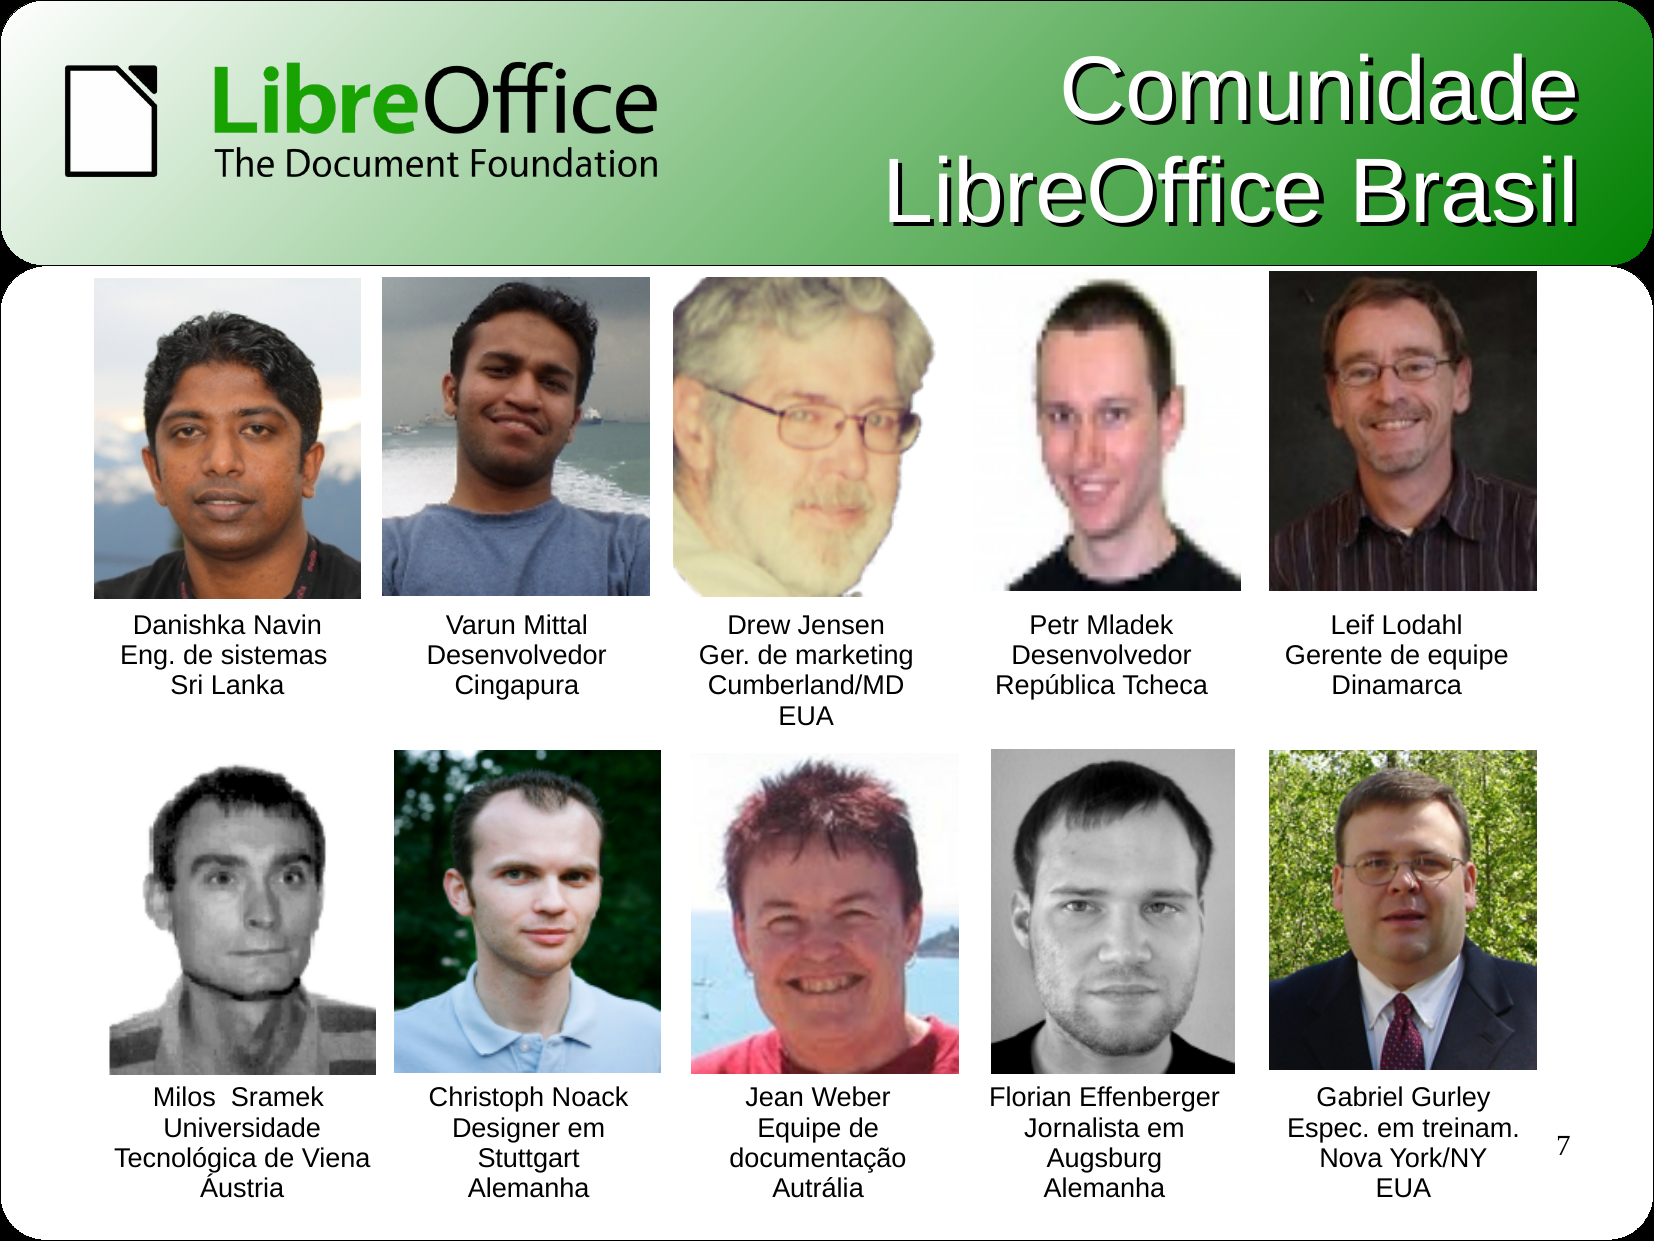

Comunidade LibreOffice Brasil
Danishka Navin
Eng. de sistemas
Sri Lanka
Varun Mittal
Desenvolvedor
Cingapura
Drew Jensen
Ger. de marketing
Cumberland/MD
EUA
Petr Mladek
Desenvolvedor
República Tcheca
Leif Lodahl
Gerente de equipe
Dinamarca
Milos Sramek
Universidade Tecnológica de Viena
Áustria
Christoph Noack
Designer em Stuttgart
Alemanha
Jean Weber
Equipe de documentação
Autrália
Florian Effenberger
Jornalista em
Augsburg
Alemanha
Gabriel Gurley
Espec. em treinam.
Nova York/NY
EUA
7